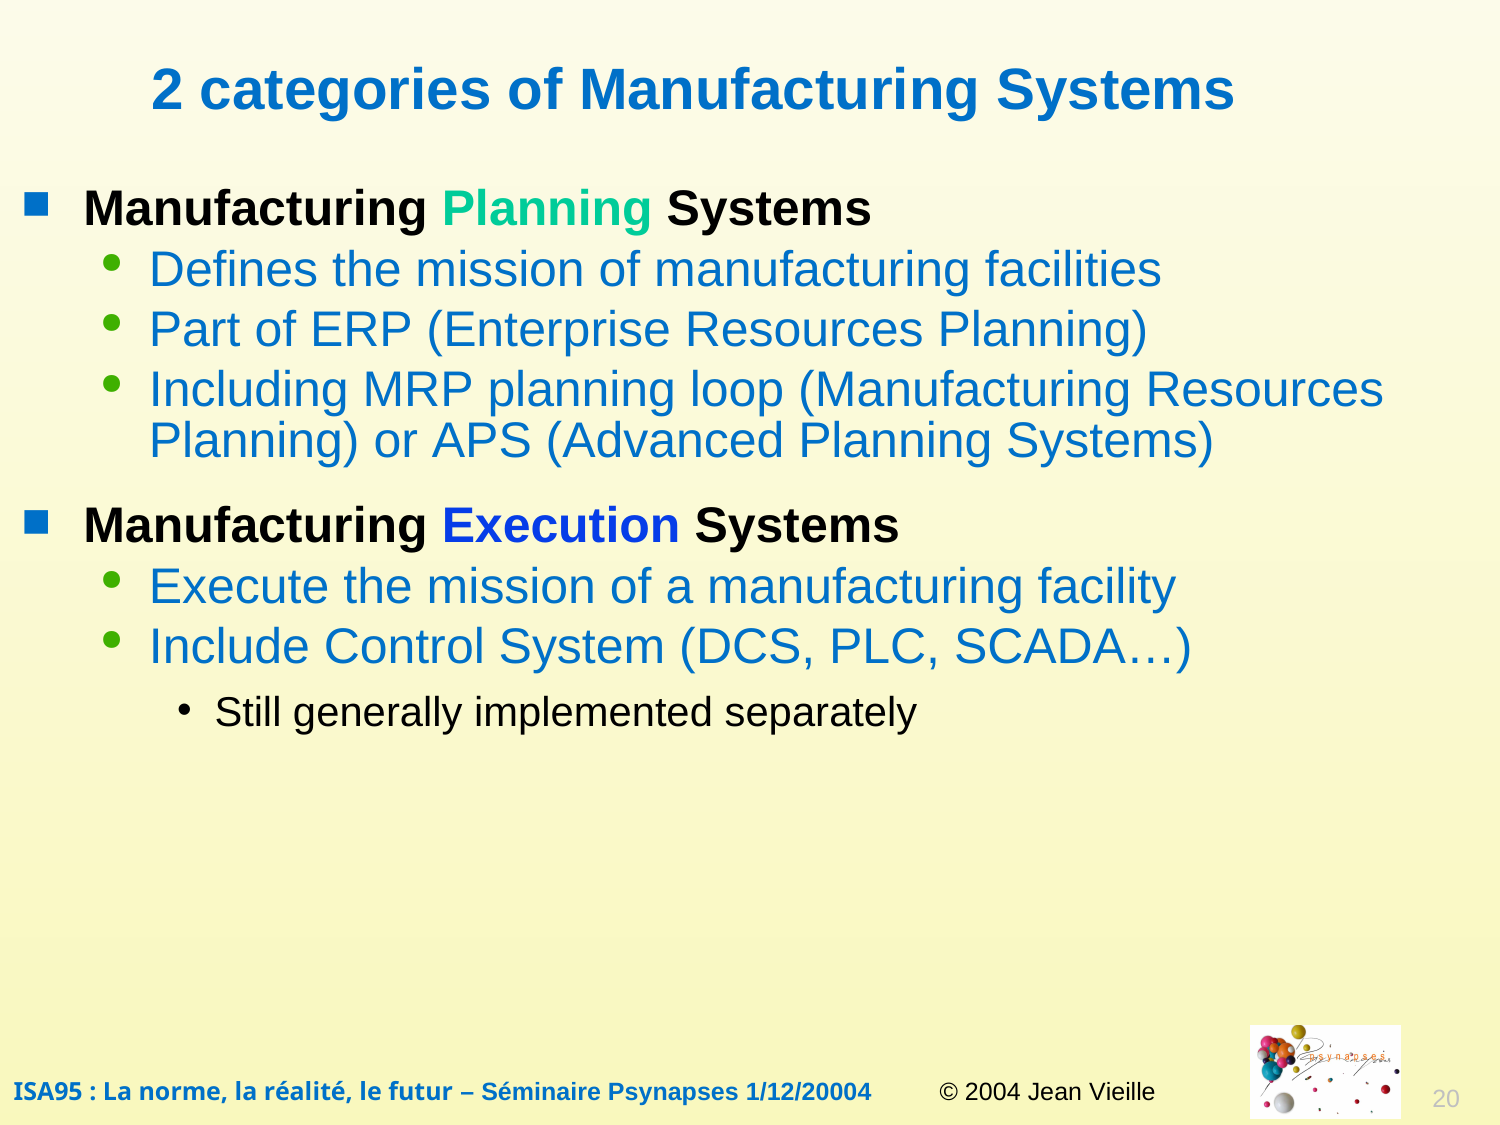

# 2 categories of Manufacturing Systems
Manufacturing Planning Systems
Defines the mission of manufacturing facilities
Part of ERP (Enterprise Resources Planning)
Including MRP planning loop (Manufacturing Resources Planning) or APS (Advanced Planning Systems)
Manufacturing Execution Systems
Execute the mission of a manufacturing facility
Include Control System (DCS, PLC, SCADA…)
Still generally implemented separately